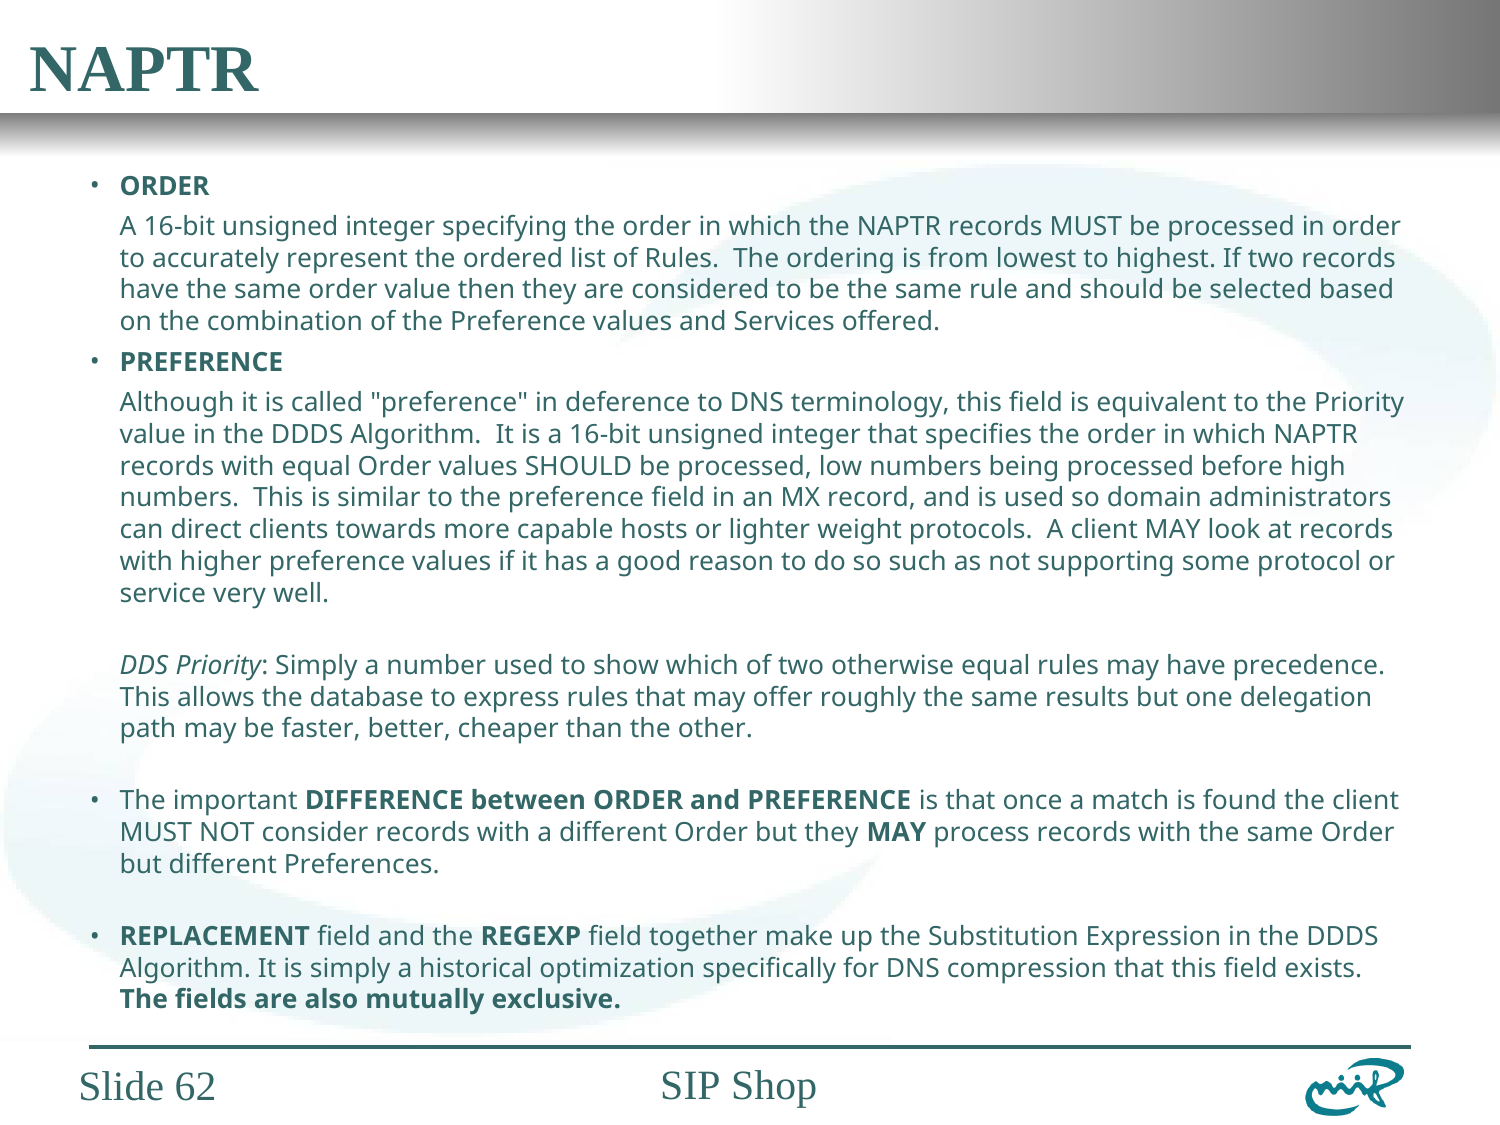

# NAPTR
ORDER
A 16-bit unsigned integer specifying the order in which the NAPTR records MUST be processed in order to accurately represent the ordered list of Rules. The ordering is from lowest to highest. If two records have the same order value then they are considered to be the same rule and should be selected based on the combination of the Preference values and Services offered.
PREFERENCE
Although it is called "preference" in deference to DNS terminology, this field is equivalent to the Priority value in the DDDS Algorithm. It is a 16-bit unsigned integer that specifies the order in which NAPTR records with equal Order values SHOULD be processed, low numbers being processed before high numbers. This is similar to the preference field in an MX record, and is used so domain administrators can direct clients towards more capable hosts or lighter weight protocols. A client MAY look at records with higher preference values if it has a good reason to do so such as not supporting some protocol or service very well.
DDS Priority: Simply a number used to show which of two otherwise equal rules may have precedence. This allows the database to express rules that may offer roughly the same results but one delegation path may be faster, better, cheaper than the other.
The important DIFFERENCE between ORDER and PREFERENCE is that once a match is found the client MUST NOT consider records with a different Order but they MAY process records with the same Order but different Preferences.
REPLACEMENT field and the REGEXP field together make up the Substitution Expression in the DDDS Algorithm. It is simply a historical optimization specifically for DNS compression that this field exists. The fields are also mutually exclusive.
62